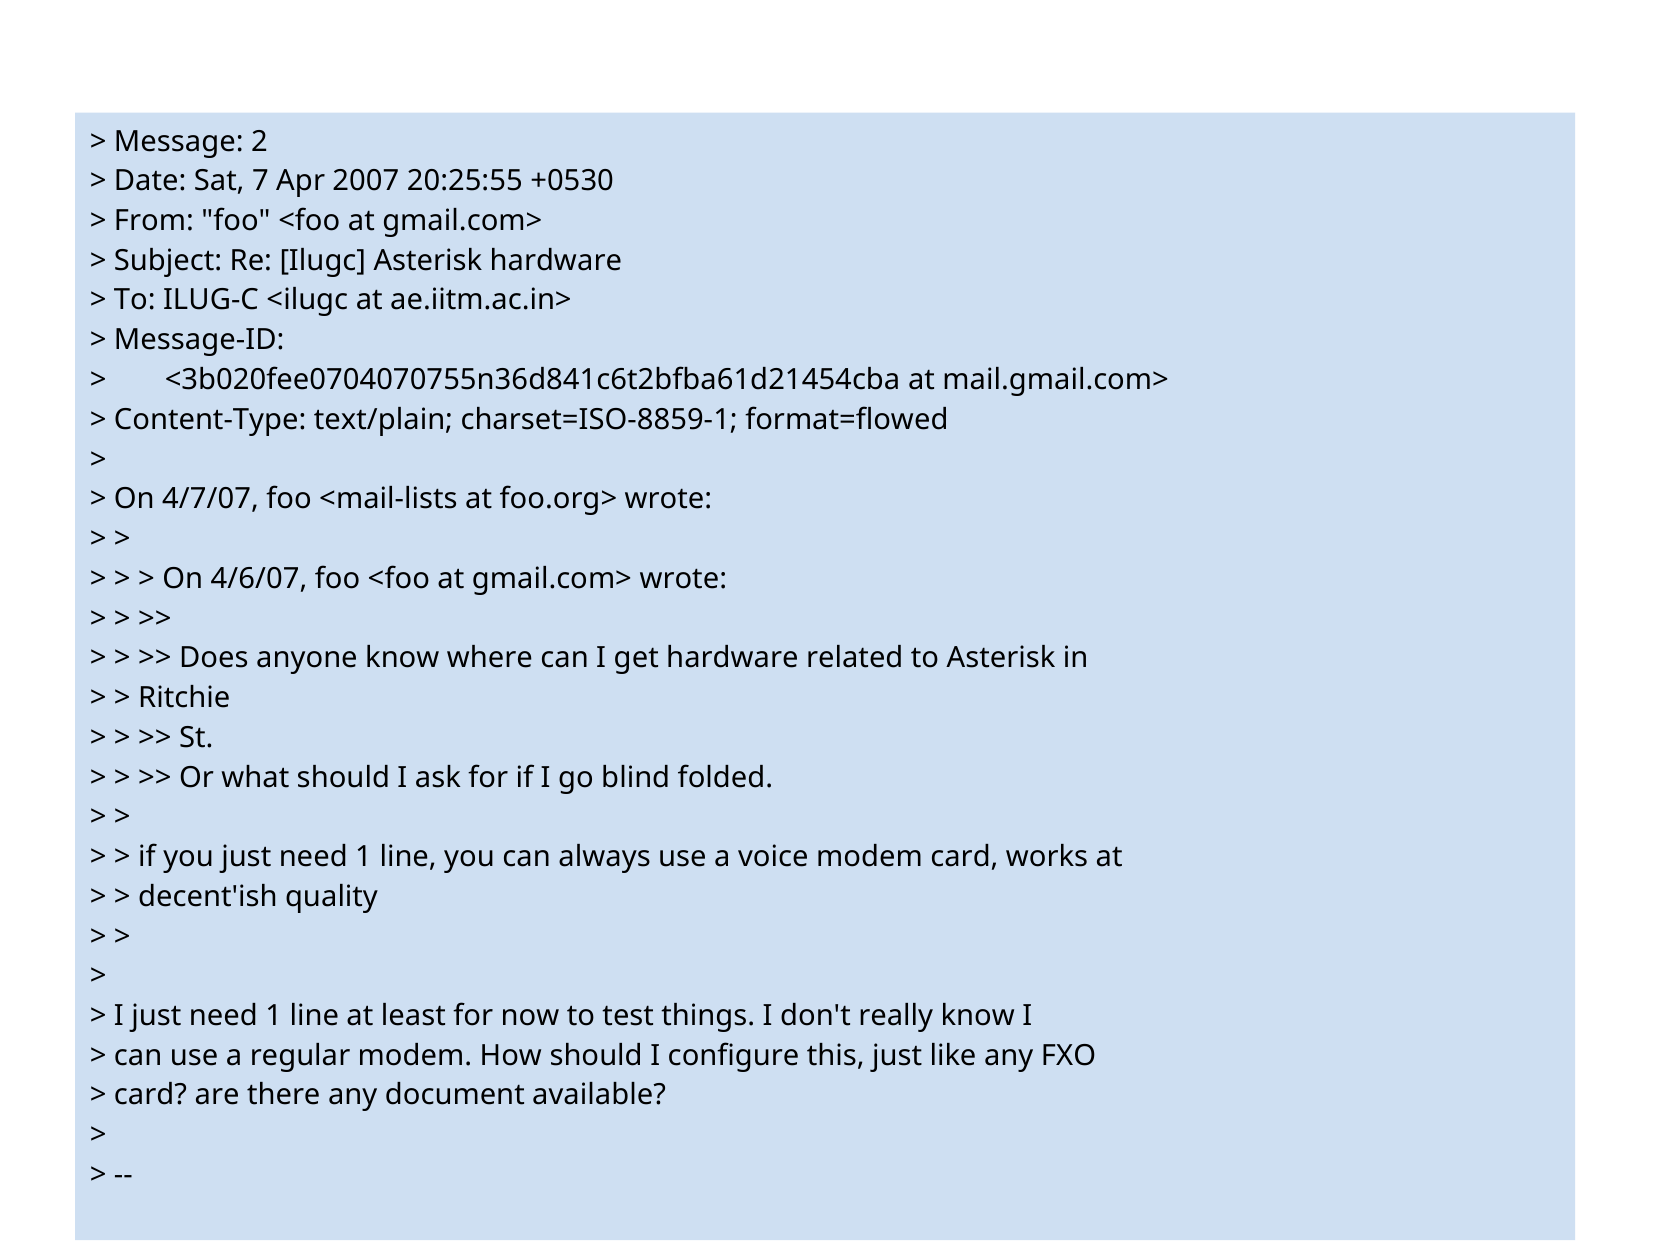

> Message: 2
> Date: Sat, 7 Apr 2007 20:25:55 +0530
> From: "foo" <foo at gmail.com>
> Subject: Re: [Ilugc] Asterisk hardware
> To: ILUG-C <ilugc at ae.iitm.ac.in>
> Message-ID:
> 	<3b020fee0704070755n36d841c6t2bfba61d21454cba at mail.gmail.com>
> Content-Type: text/plain; charset=ISO-8859-1; format=flowed
>
> On 4/7/07, foo <mail-lists at foo.org> wrote:
> >
> > > On 4/6/07, foo <foo at gmail.com> wrote:
> > >>
> > >> Does anyone know where can I get hardware related to Asterisk in
> > Ritchie
> > >> St.
> > >> Or what should I ask for if I go blind folded.
> >
> > if you just need 1 line, you can always use a voice modem card, works at
> > decent'ish quality
> >
>
> I just need 1 line at least for now to test things. I don't really know I
> can use a regular modem. How should I configure this, just like any FXO
> card? are there any document available?
>
> --